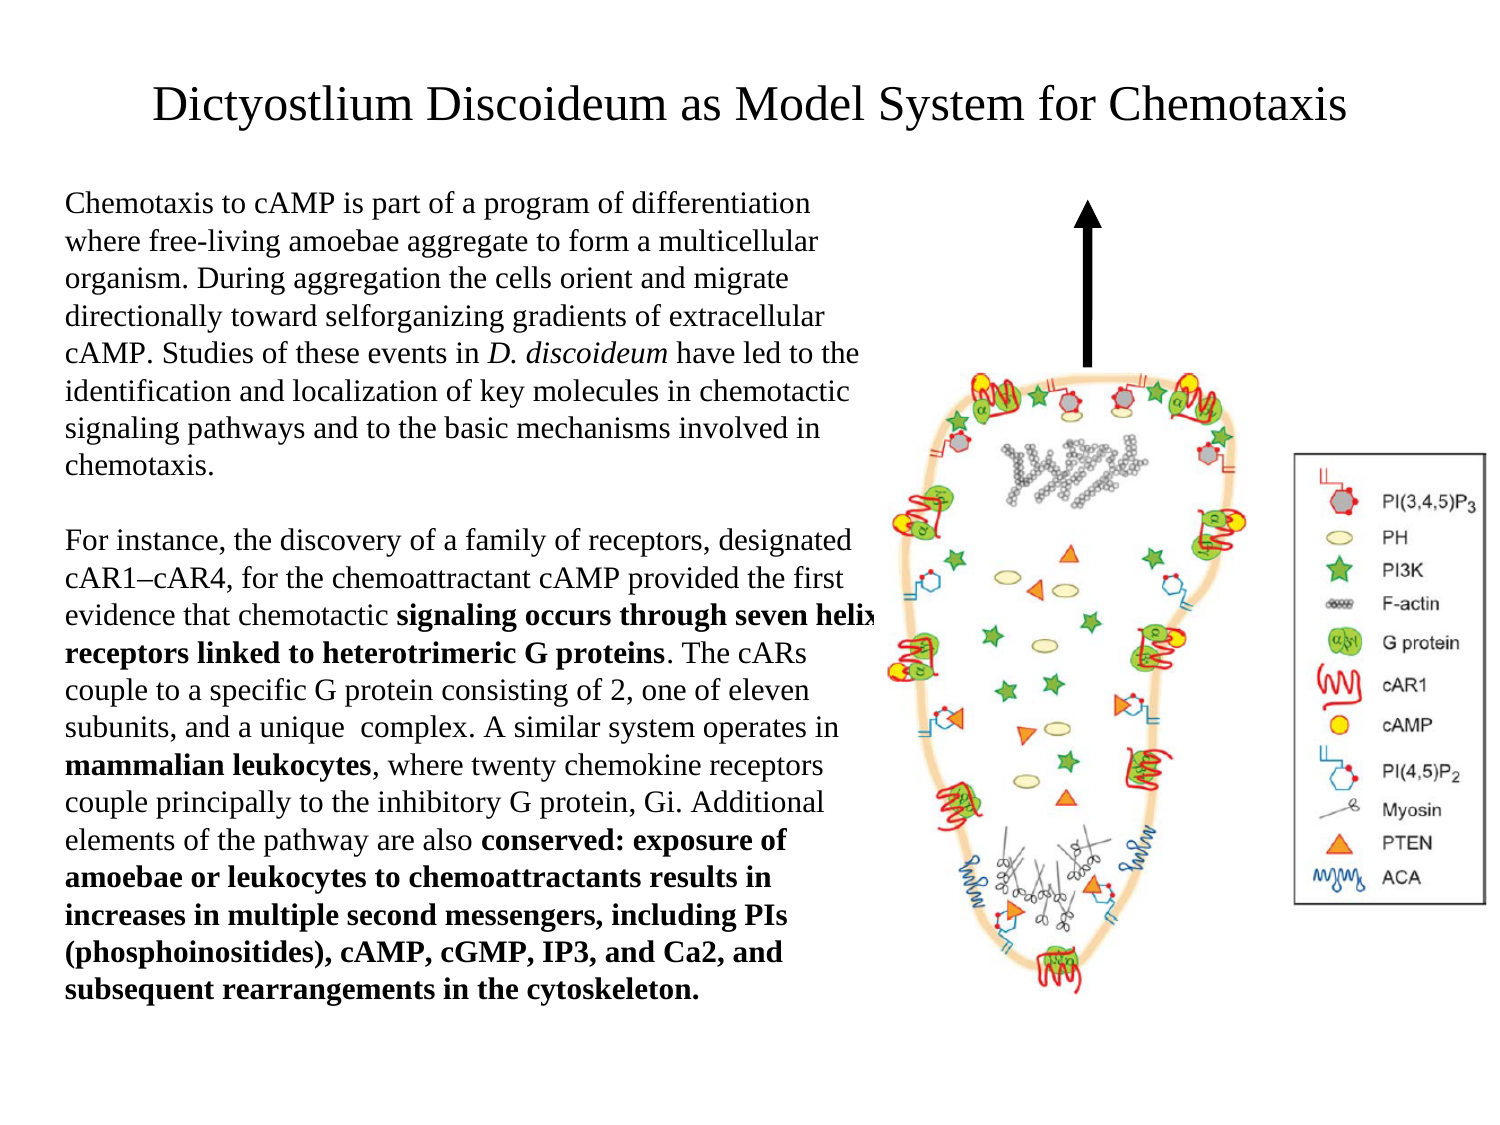

Dictyostlium Discoideum as Model System for Chemotaxis
Chemotaxis to cAMP is part of a program of differentiation where free-living amoebae aggregate to form a multicellular organism. During aggregation the cells orient and migrate directionally toward selforganizing gradients of extracellular cAMP. Studies of these events in D. discoideum have led to the identification and localization of key molecules in chemotactic signaling pathways and to the basic mechanisms involved in chemotaxis.
For instance, the discovery of a family of receptors, designated cAR1–cAR4, for the chemoattractant cAMP provided the first evidence that chemotactic signaling occurs through seven helix receptors linked to heterotrimeric G proteins. The cARs couple to a specific G protein consisting of 2, one of eleven subunits, and a unique complex. A similar system operates in mammalian leukocytes, where twenty chemokine receptors couple principally to the inhibitory G protein, Gi. Additional elements of the pathway are also conserved: exposure of amoebae or leukocytes to chemoattractants results in increases in multiple second messengers, including PIs (phosphoinositides), cAMP, cGMP, IP3, and Ca2, and subsequent rearrangements in the cytoskeleton.